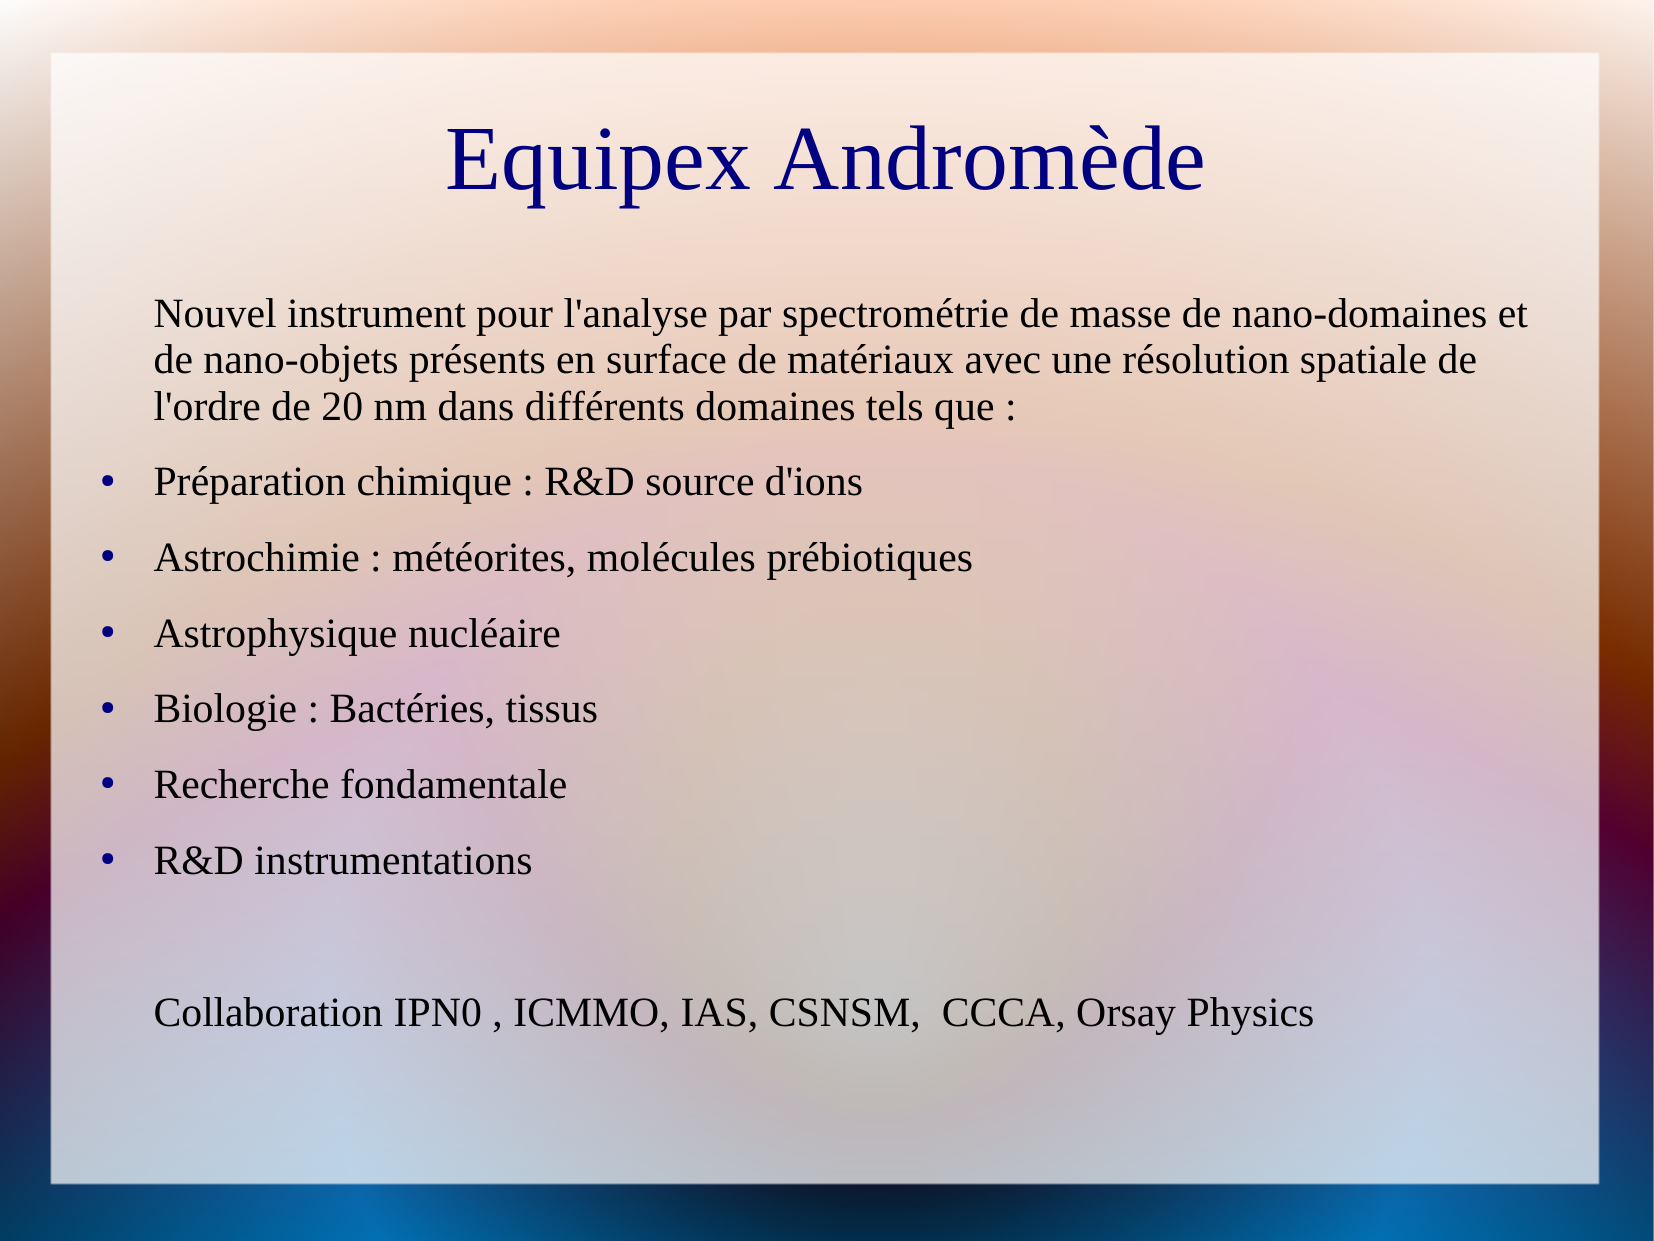

# Equipex Andromède
Nouvel instrument pour l'analyse par spectrométrie de masse de nano-domaines et de nano-objets présents en surface de matériaux avec une résolution spatiale de l'ordre de 20 nm dans différents domaines tels que :
Préparation chimique : R&D source d'ions
Astrochimie : météorites, molécules prébiotiques
Astrophysique nucléaire
Biologie : Bactéries, tissus
Recherche fondamentale
R&D instrumentations
Collaboration IPN0 , ICMMO, IAS, CSNSM, CCCA, Orsay Physics